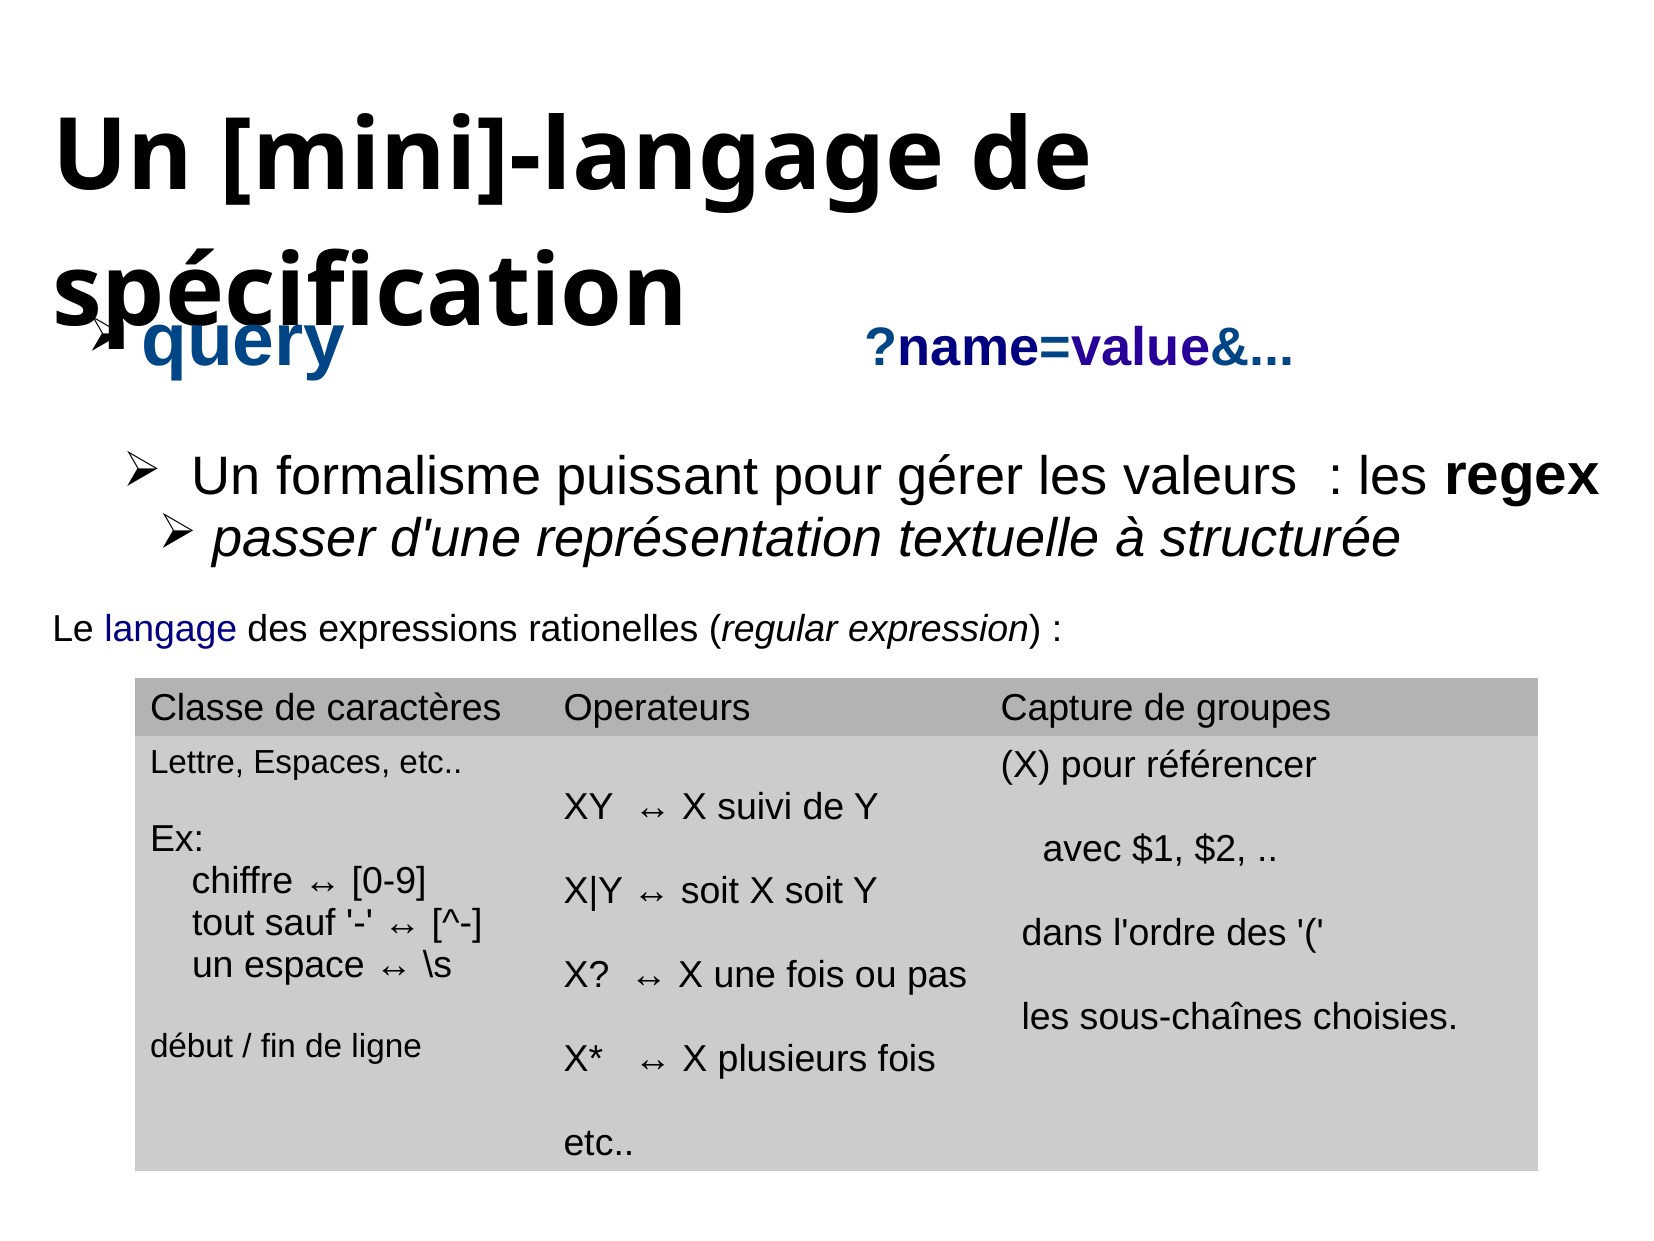

Un [mini]-langage de spécification
 query ?name=value&...
 Un formalisme puissant pour gérer les valeurs : les regex
 passer d'une représentation textuelle à structurée
Le langage des expressions rationelles (regular expression) :
| Classe de caractères | Operateurs | Capture de groupes |
| --- | --- | --- |
| Lettre, Espaces, etc.. Ex: chiffre ↔ [0-9] tout sauf '-' ↔ [^-] un espace ↔ \s début / fin de ligne | XY ↔ X suivi de Y X|Y ↔ soit X soit Y X? ↔ X une fois ou pas X\* ↔ X plusieurs fois etc.. | (X) pour référencer avec $1, $2, .. dans l'ordre des '(' les sous-chaînes choisies. |